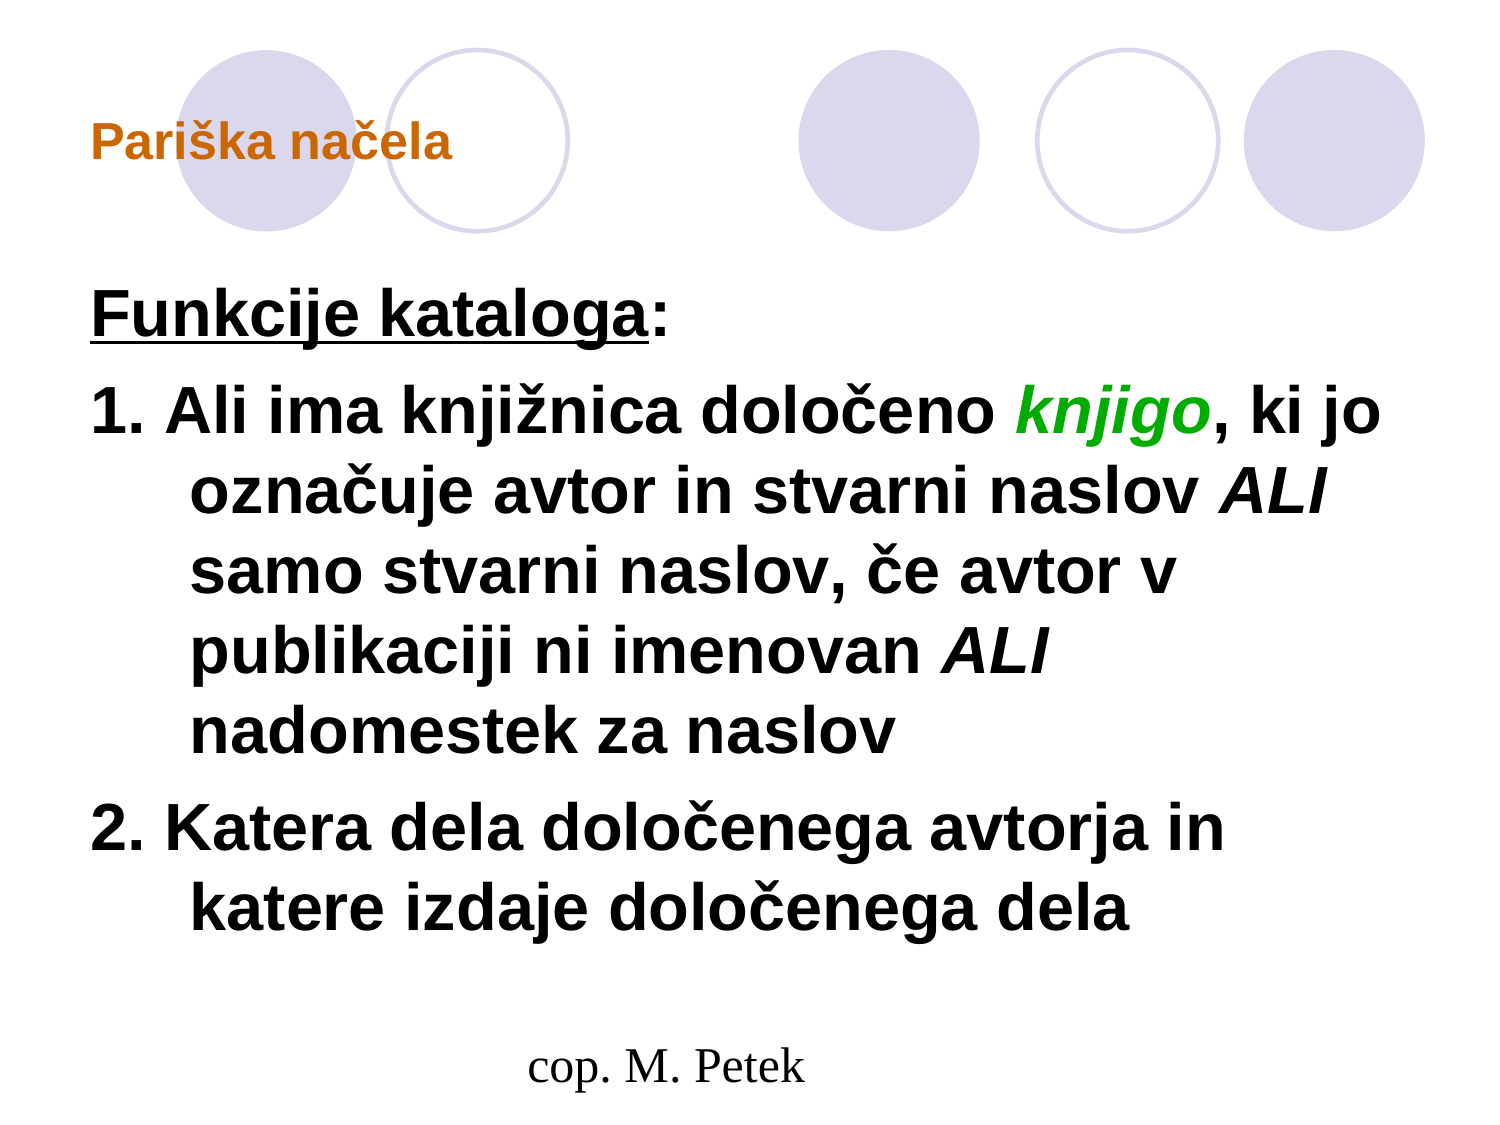

# Pariška načela
Funkcije kataloga:
1. Ali ima knjižnica določeno knjigo, ki jo označuje avtor in stvarni naslov ALI samo stvarni naslov, če avtor v publikaciji ni imenovan ALI nadomestek za naslov
2. Katera dela določenega avtorja in katere izdaje določenega dela
cop. M. Petek